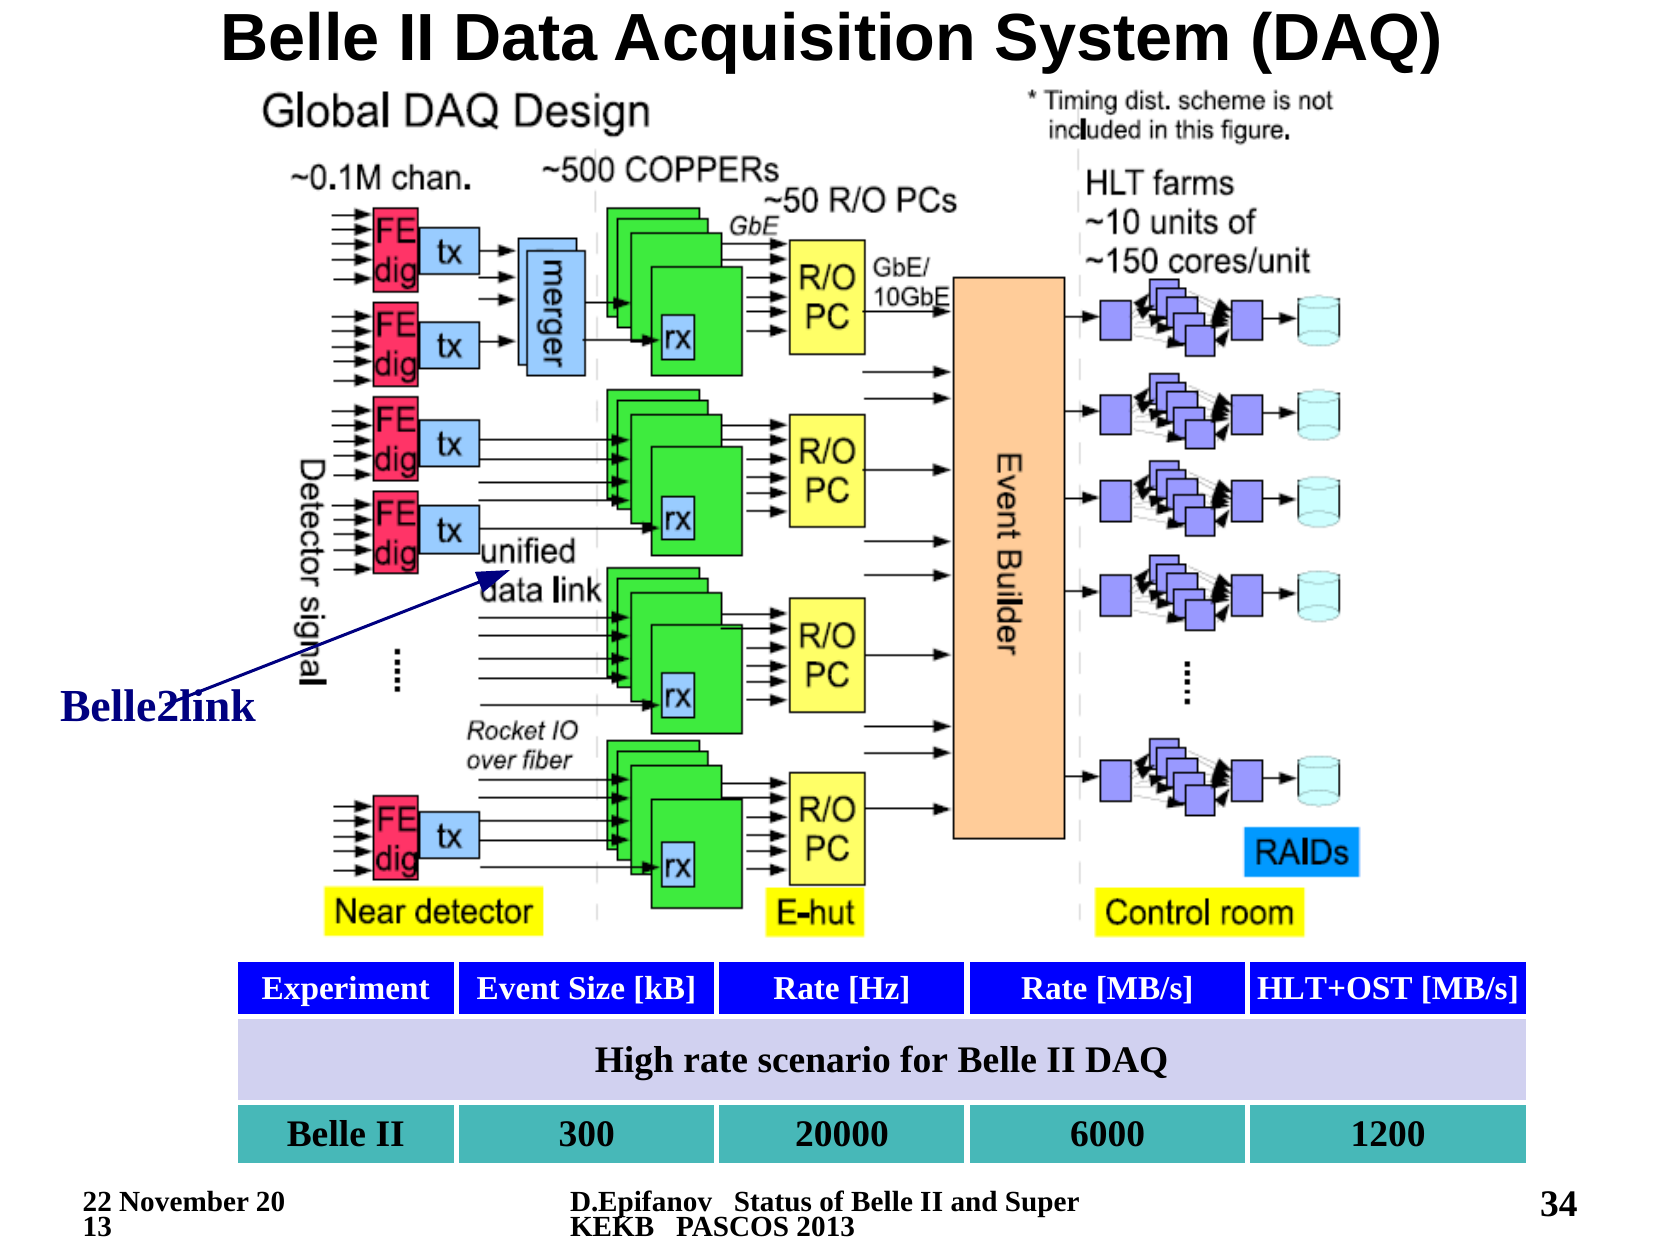

# Belle II Data Acquisition System (DAQ)
Belle2link
| Experiment | Event Size [kB] | Rate [Hz] | Rate [MB/s] | HLT+OST [MB/s] |
| --- | --- | --- | --- | --- |
| High rate scenario for Belle II DAQ | | | | |
| Belle II | 300 | 20000 | 6000 | 1200 |
34
22 November 2013
D.Epifanov Status of Belle II and SuperKEKB PASCOS 2013